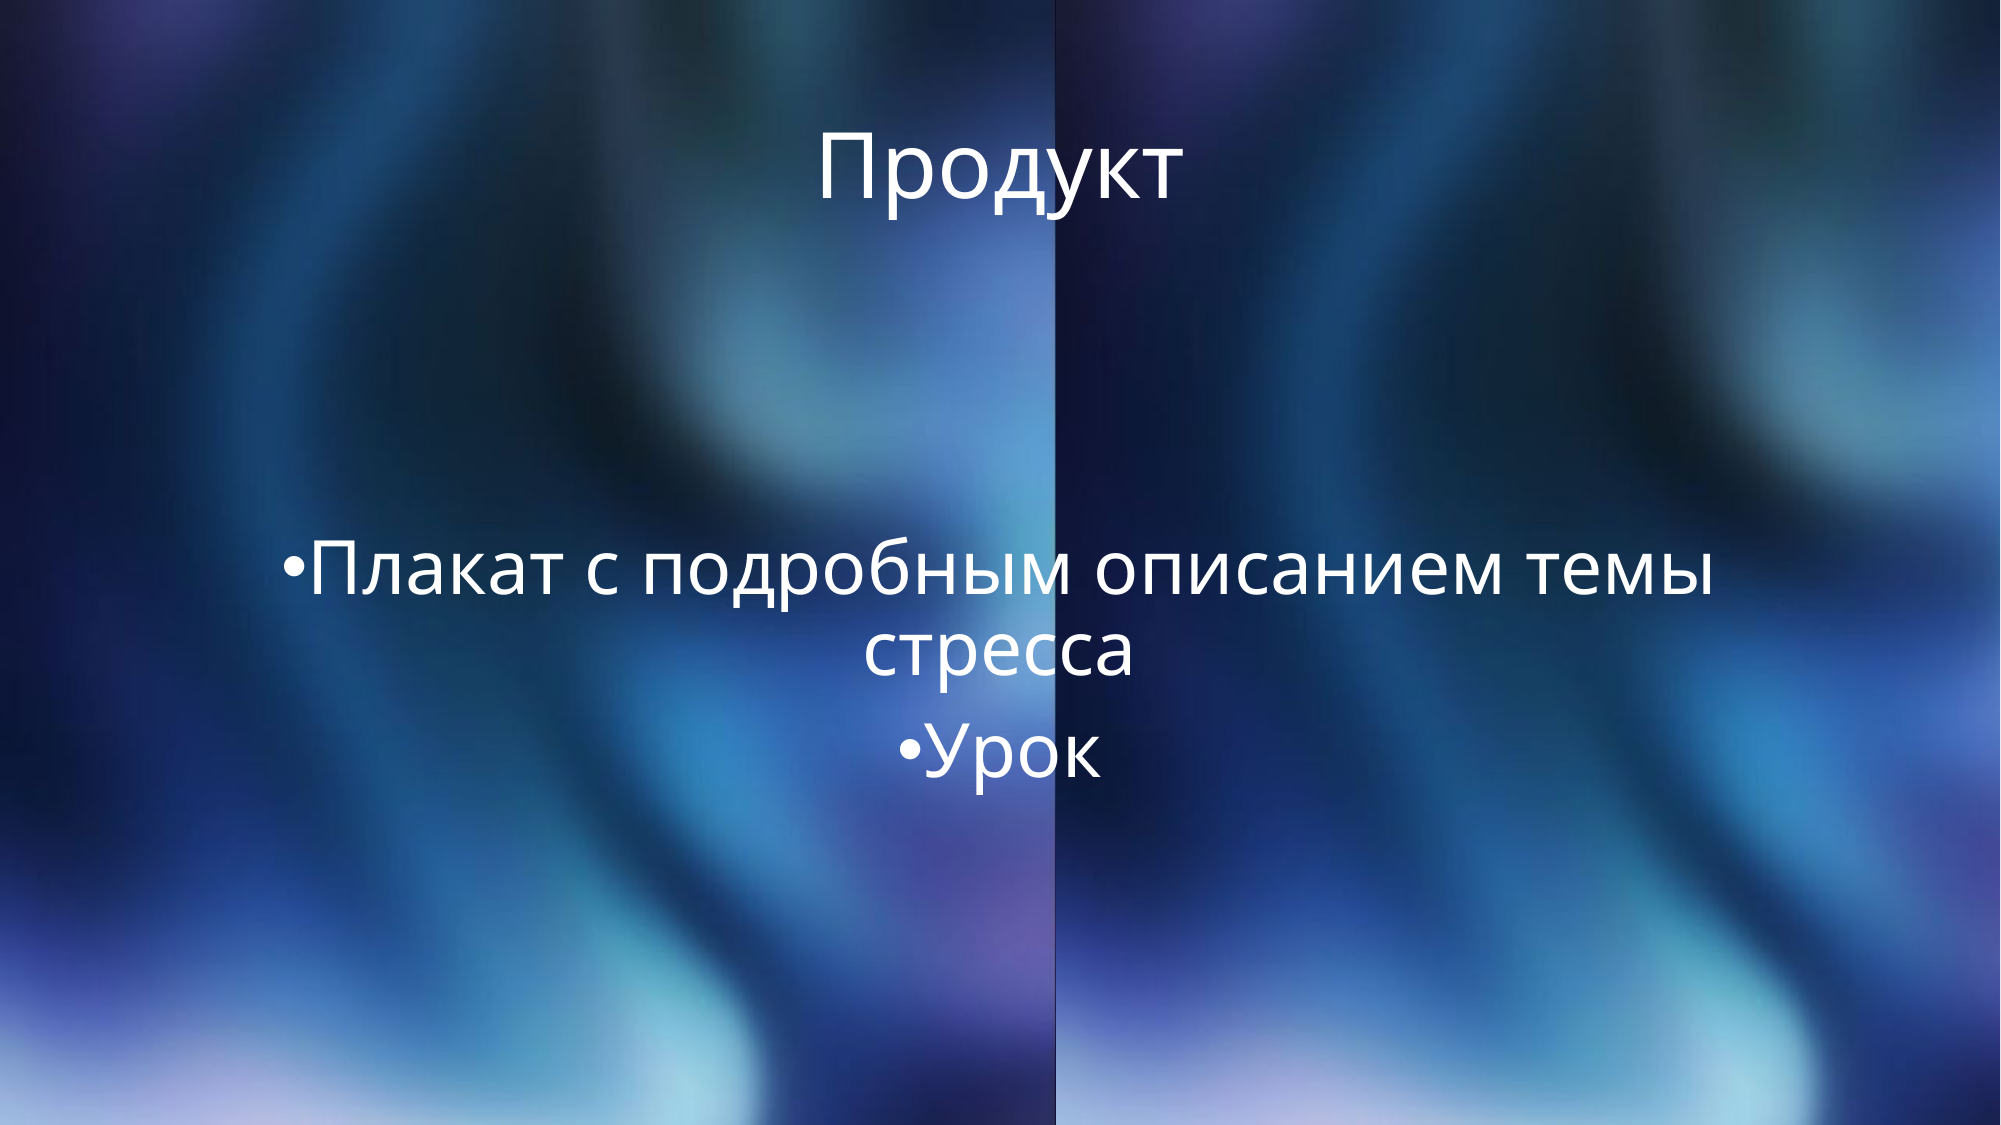

# Продукт
Плакат с подробным описанием темы стресса
Урок